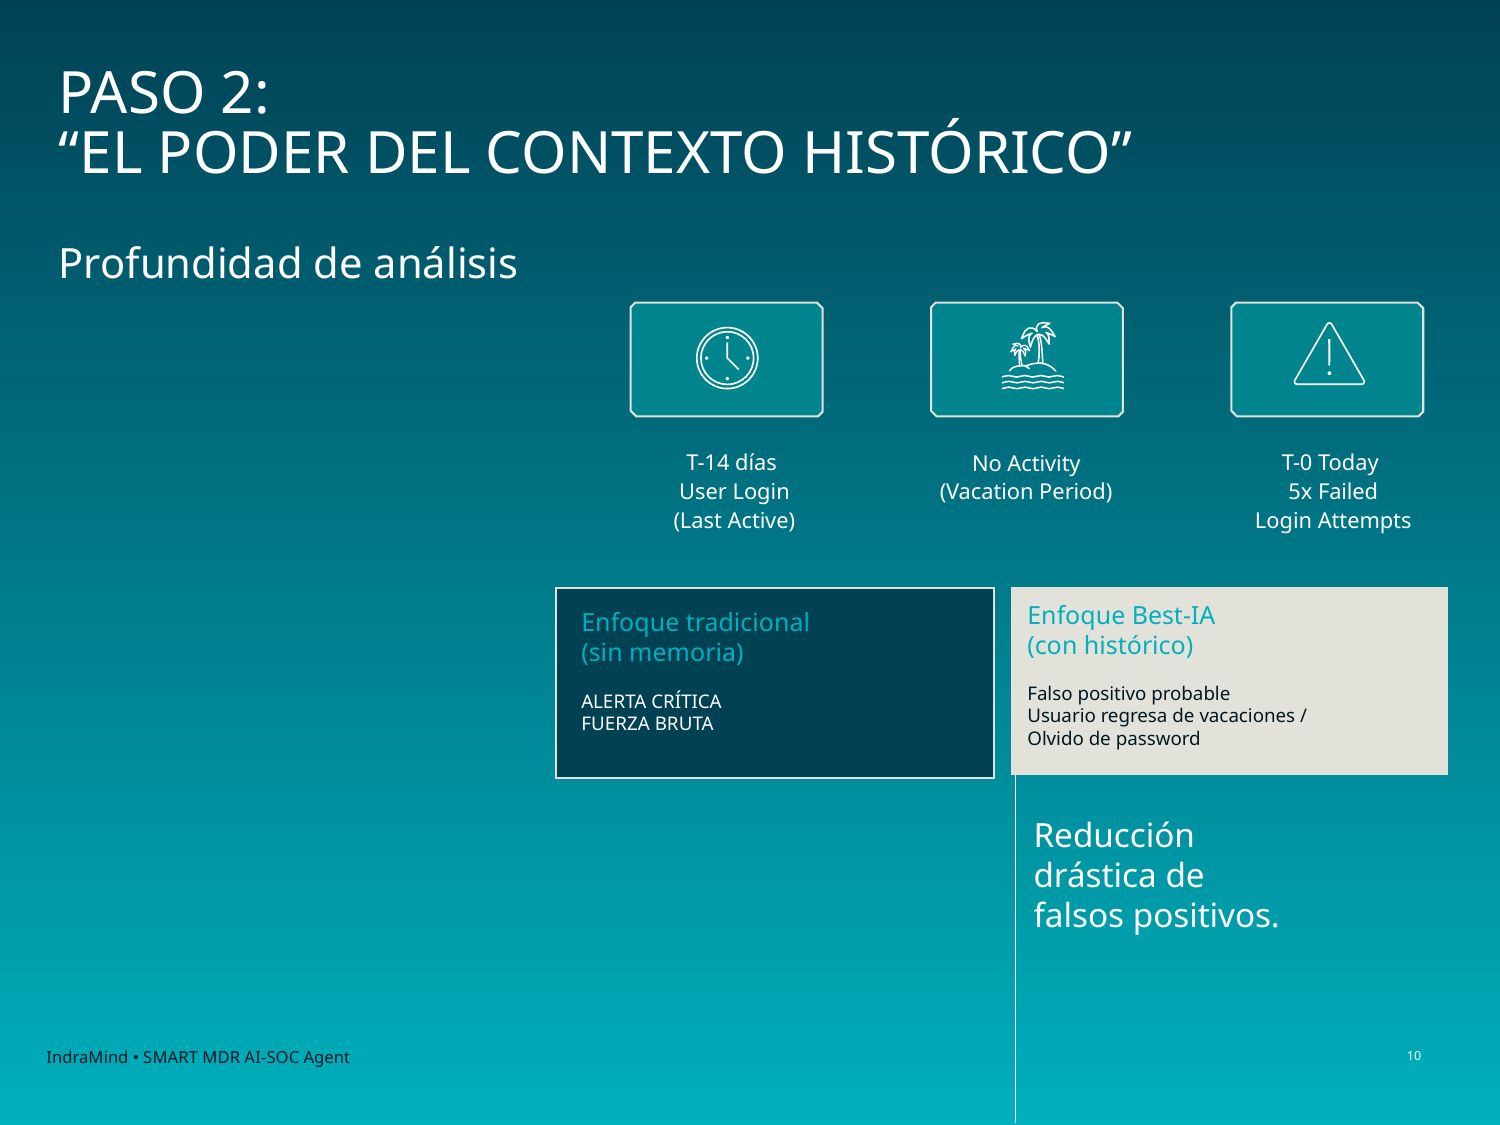

PASO 2:
“EL PODER DEL CONTEXTO HISTÓRICO”
Profundidad de análisis
T-14 días
User Login
(Last Active)
T-0 Today
5x Failed
Login Attempts
No Activity
(Vacation Period)
Enfoque Best-IA
(con histórico)
Falso positivo probable
Usuario regresa de vacaciones / Olvido de password
Enfoque tradicional (sin memoria)
ALERTA CRÍTICA
FUERZA BRUTA
Reducción drástica de falsos positivos.
IndraMind • SMART MDR AI-SOC Agent
9